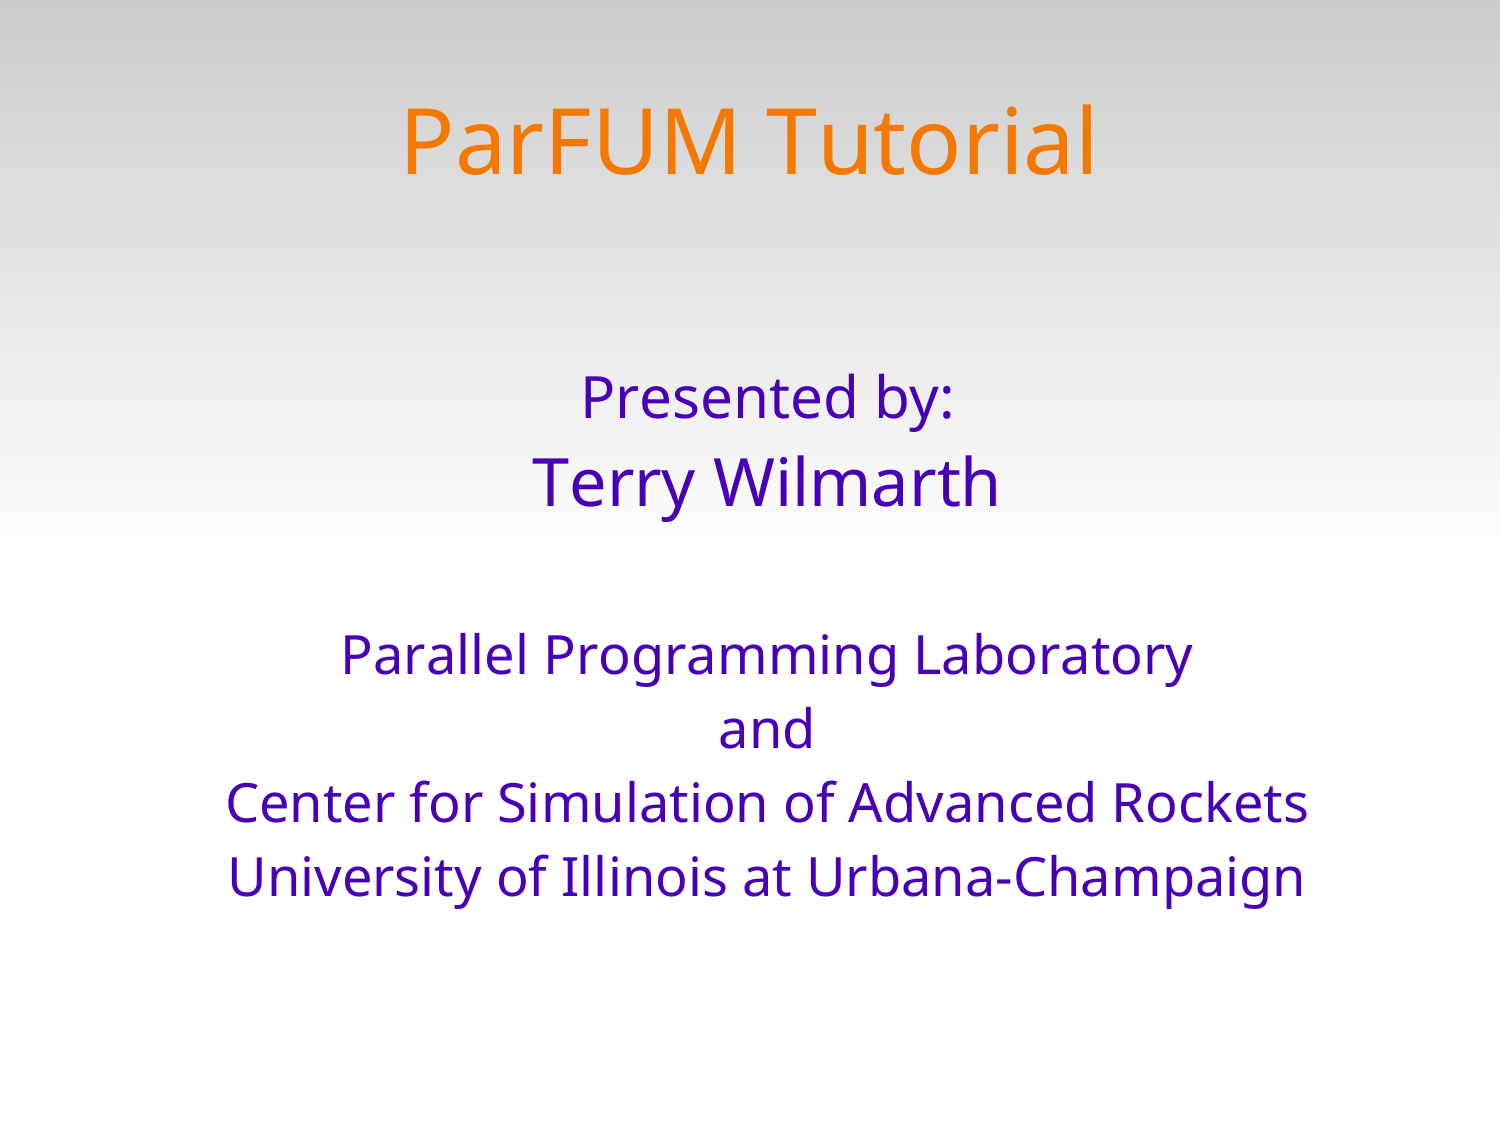

# ParFUM Tutorial
Presented by:
Terry Wilmarth
Parallel Programming Laboratory
and
Center for Simulation of Advanced Rockets
University of Illinois at Urbana-Champaign